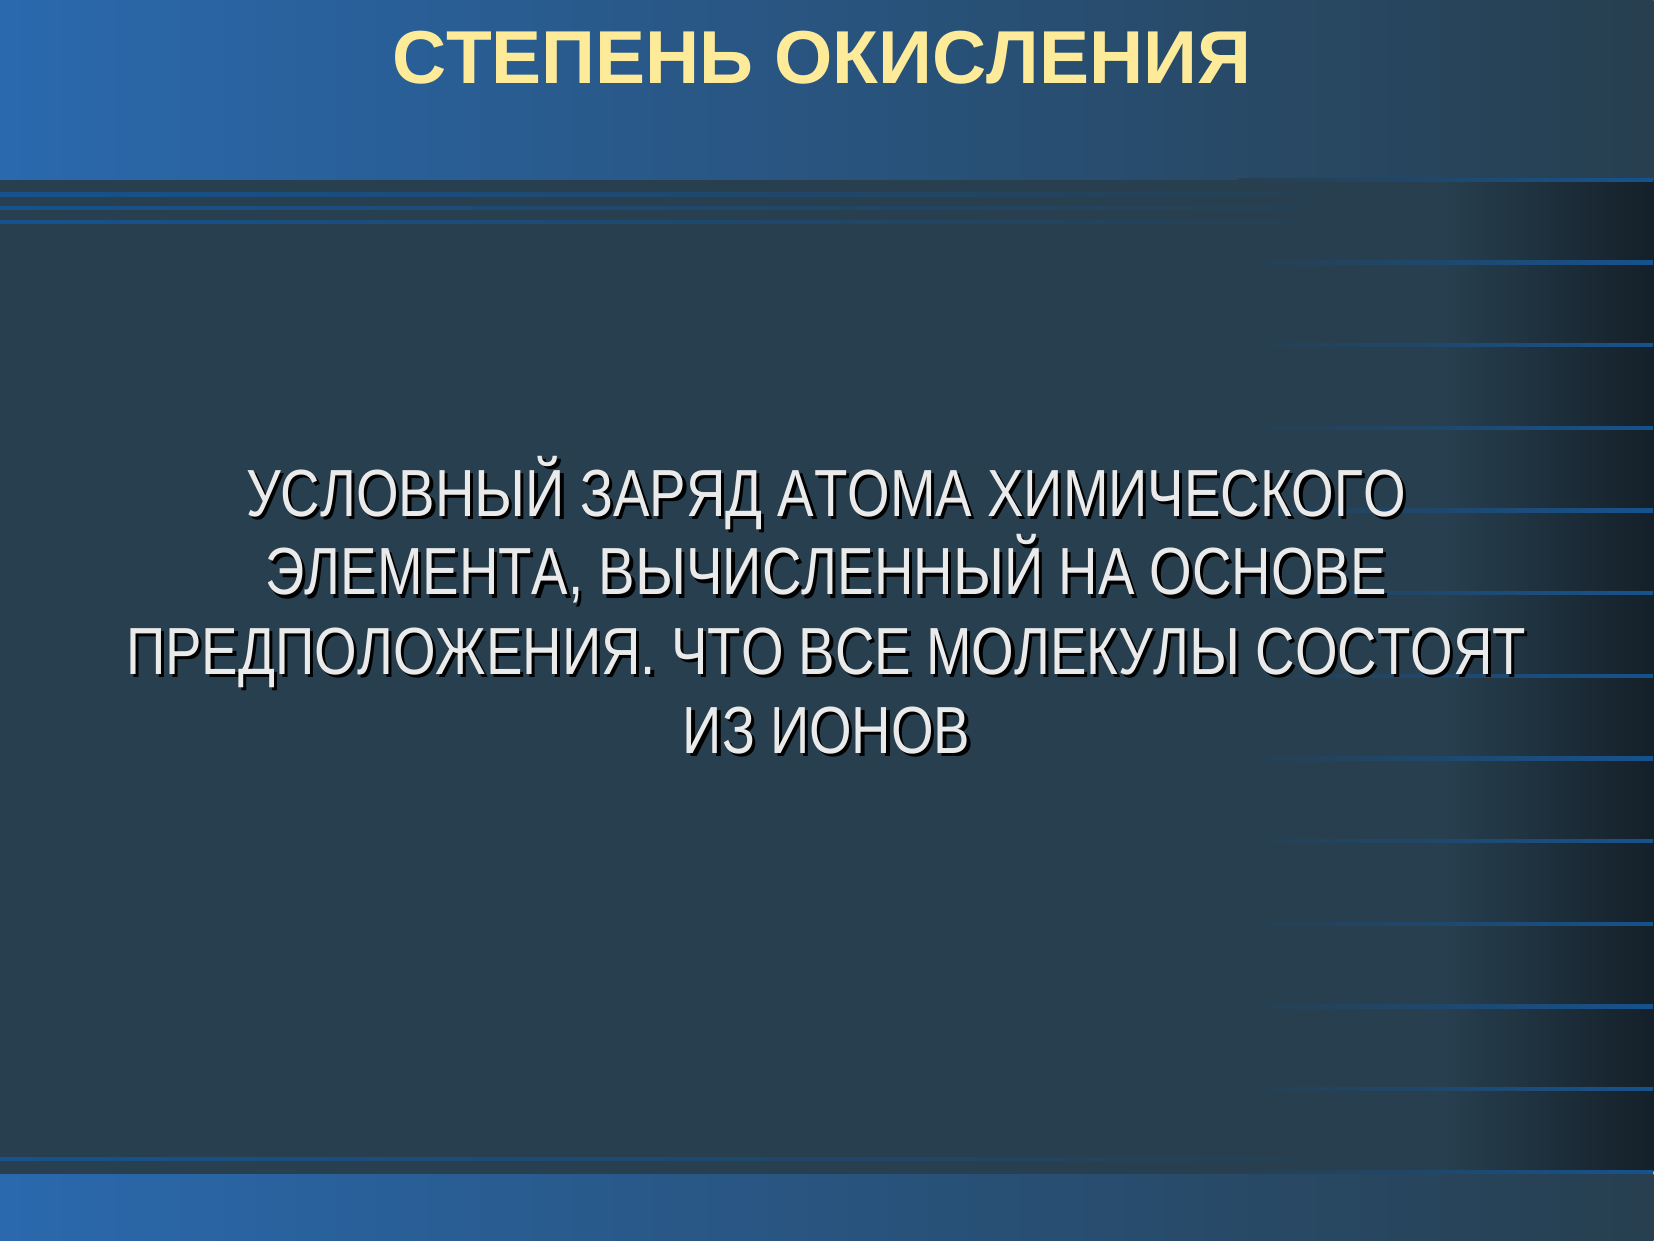

# СТЕПЕНЬ ОКИСЛЕНИЯ
УСЛОВНЫЙ ЗАРЯД АТОМА ХИМИЧЕСКОГО ЭЛЕМЕНТА, ВЫЧИСЛЕННЫЙ НА ОСНОВЕ ПРЕДПОЛОЖЕНИЯ. ЧТО ВСЕ МОЛЕКУЛЫ СОСТОЯТ ИЗ ИОНОВ